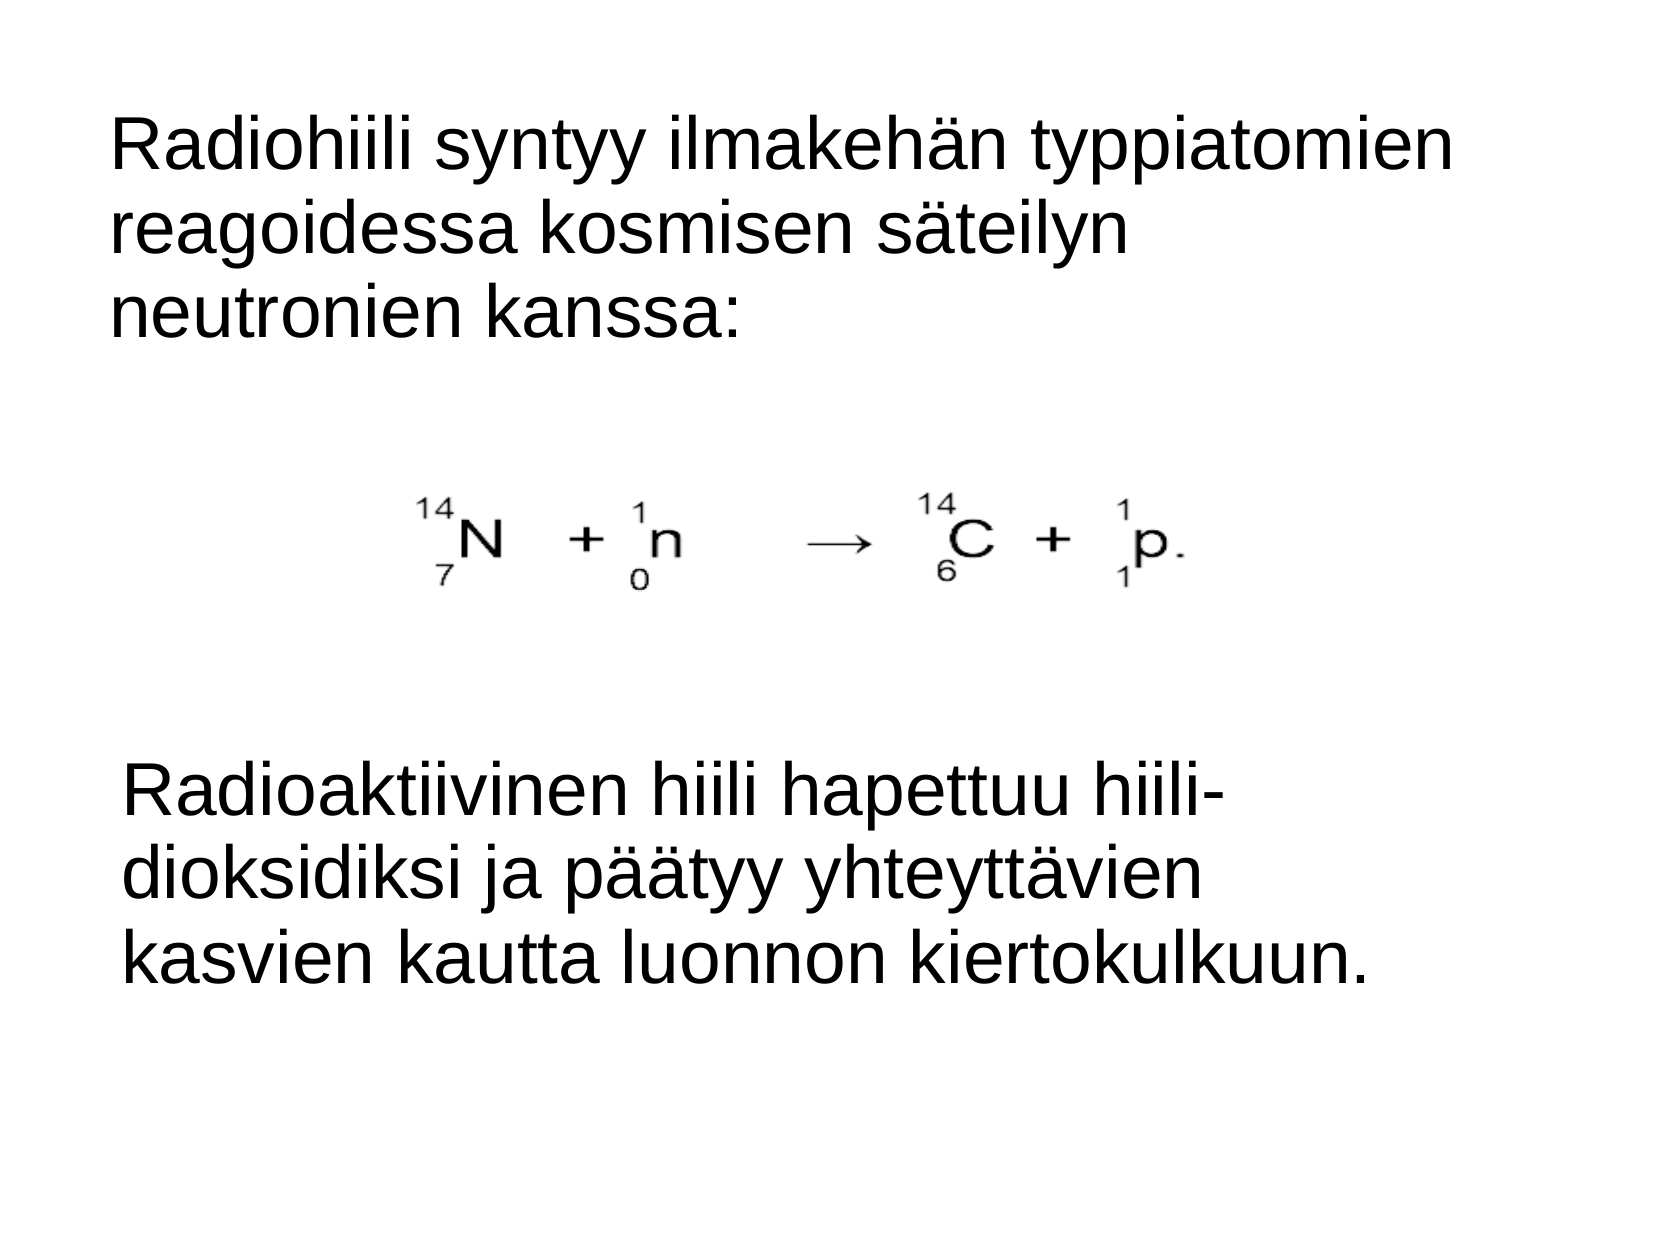

Radiohiili syntyy ilmakehän typpiatomien reagoidessa kosmisen säteilyn neutronien kanssa:
Radioaktiivinen hiili hapettuu hiili-dioksidiksi ja päätyy yhteyttävien kasvien kautta luonnon kiertokulkuun.